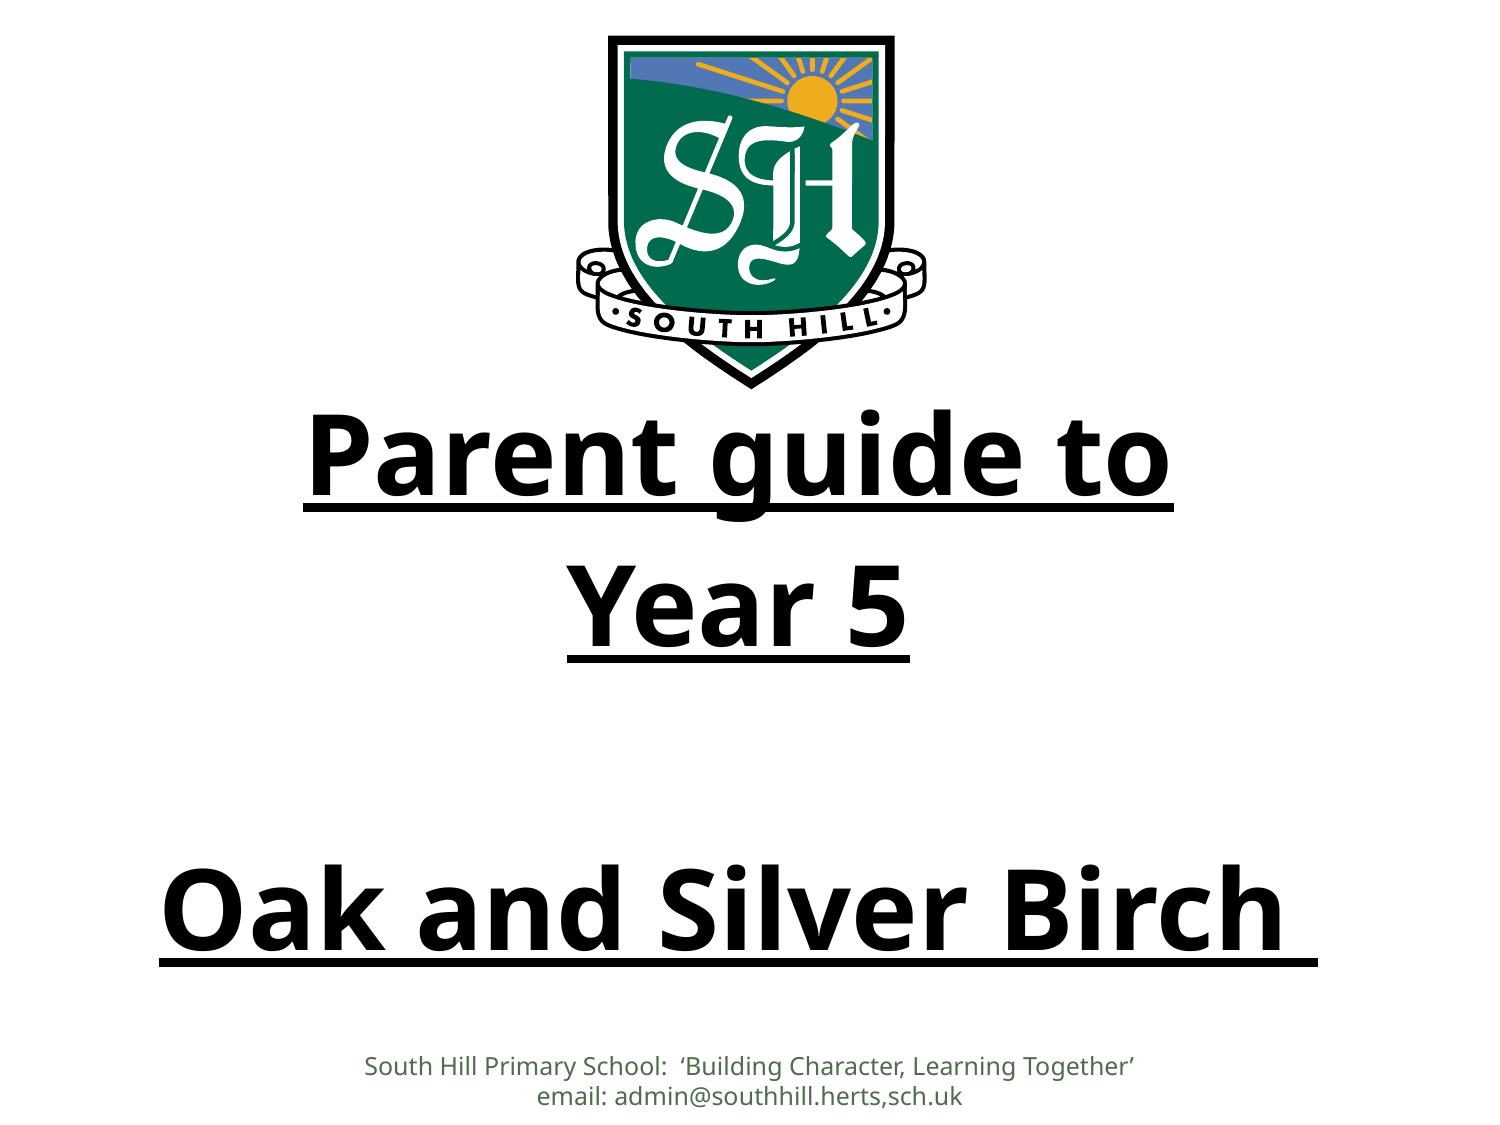

# Parent guide to
Year 5
Oak and Silver Birch
South Hill Primary School: ‘Building Character, Learning Together’
email: admin@southhill.herts,sch.uk